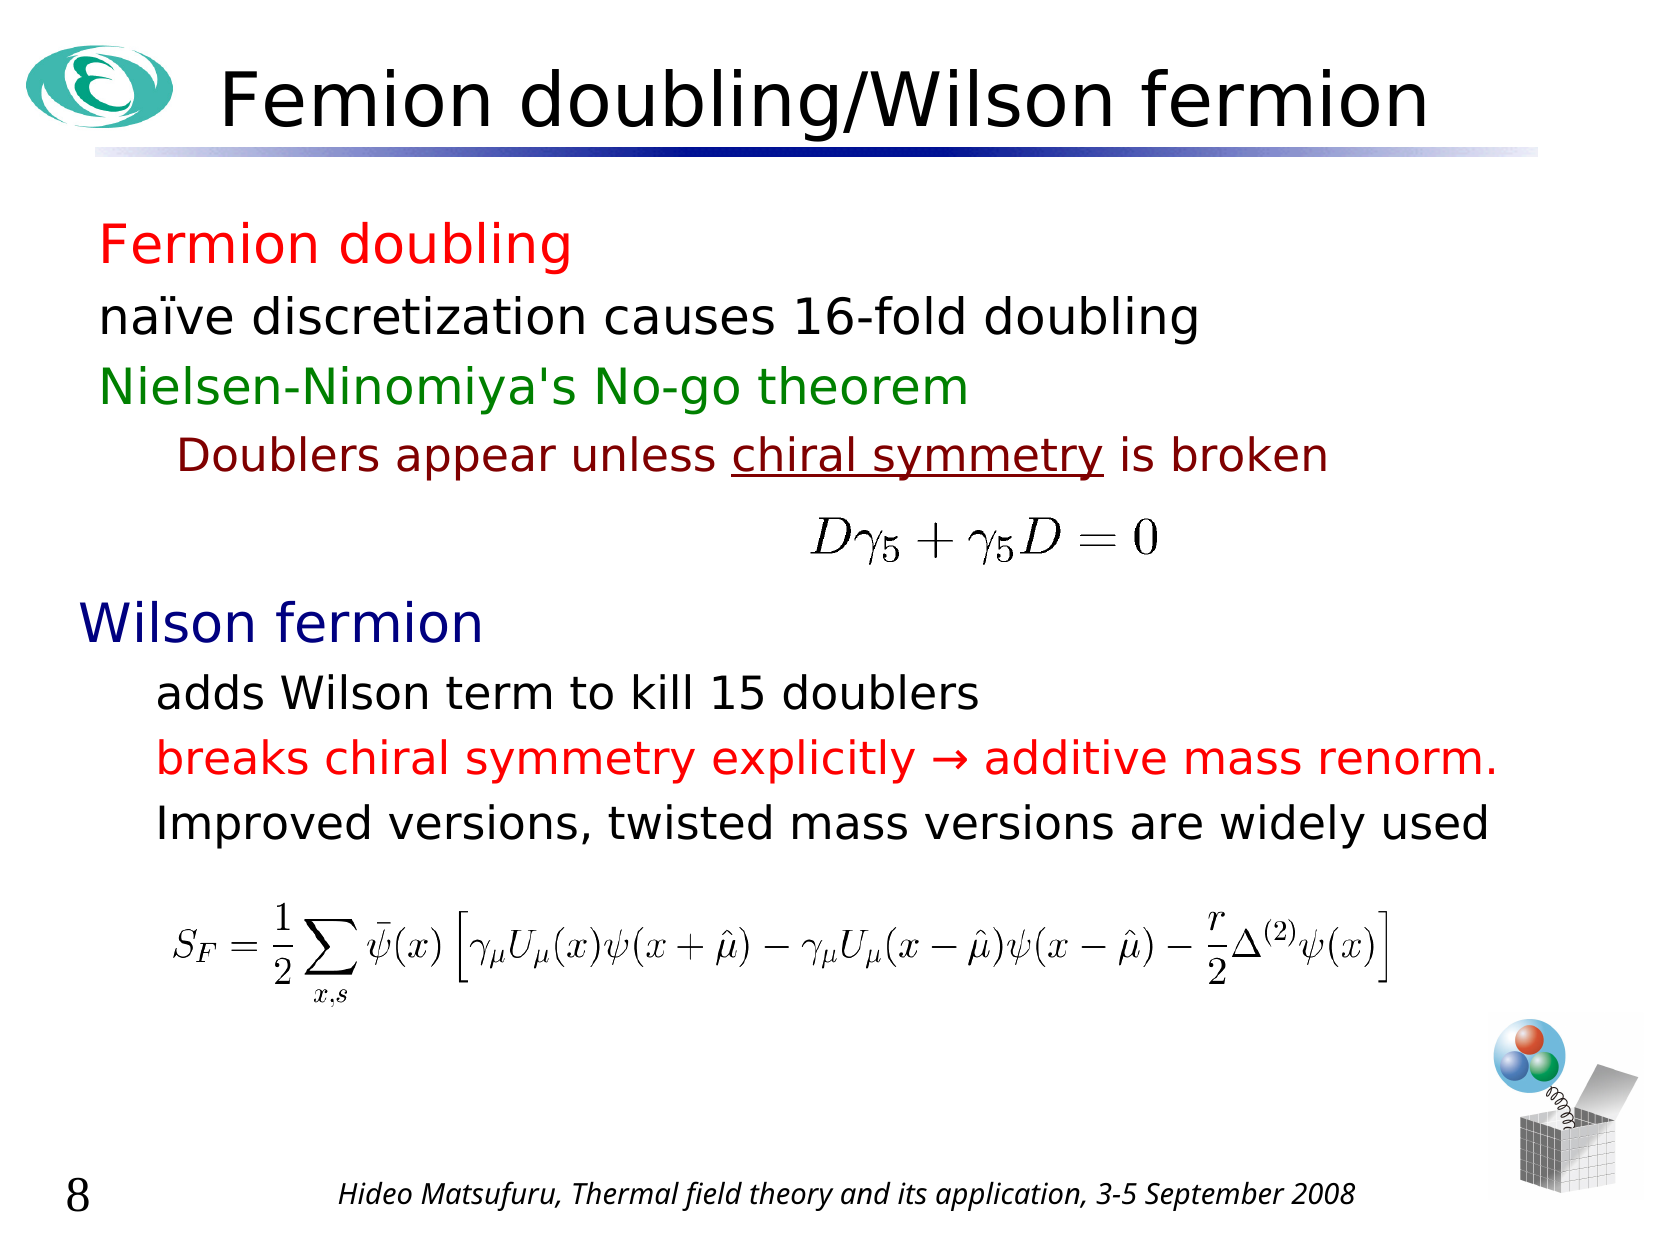

# Femion doubling/Wilson fermion
Fermion doubling
naïve discretization causes 16-fold doubling
Nielsen-Ninomiya's No-go theorem
Doublers appear unless chiral symmetry is broken
Wilson fermion
adds Wilson term to kill 15 doublers
breaks chiral symmetry explicitly → additive mass renorm.
Improved versions, twisted mass versions are widely used